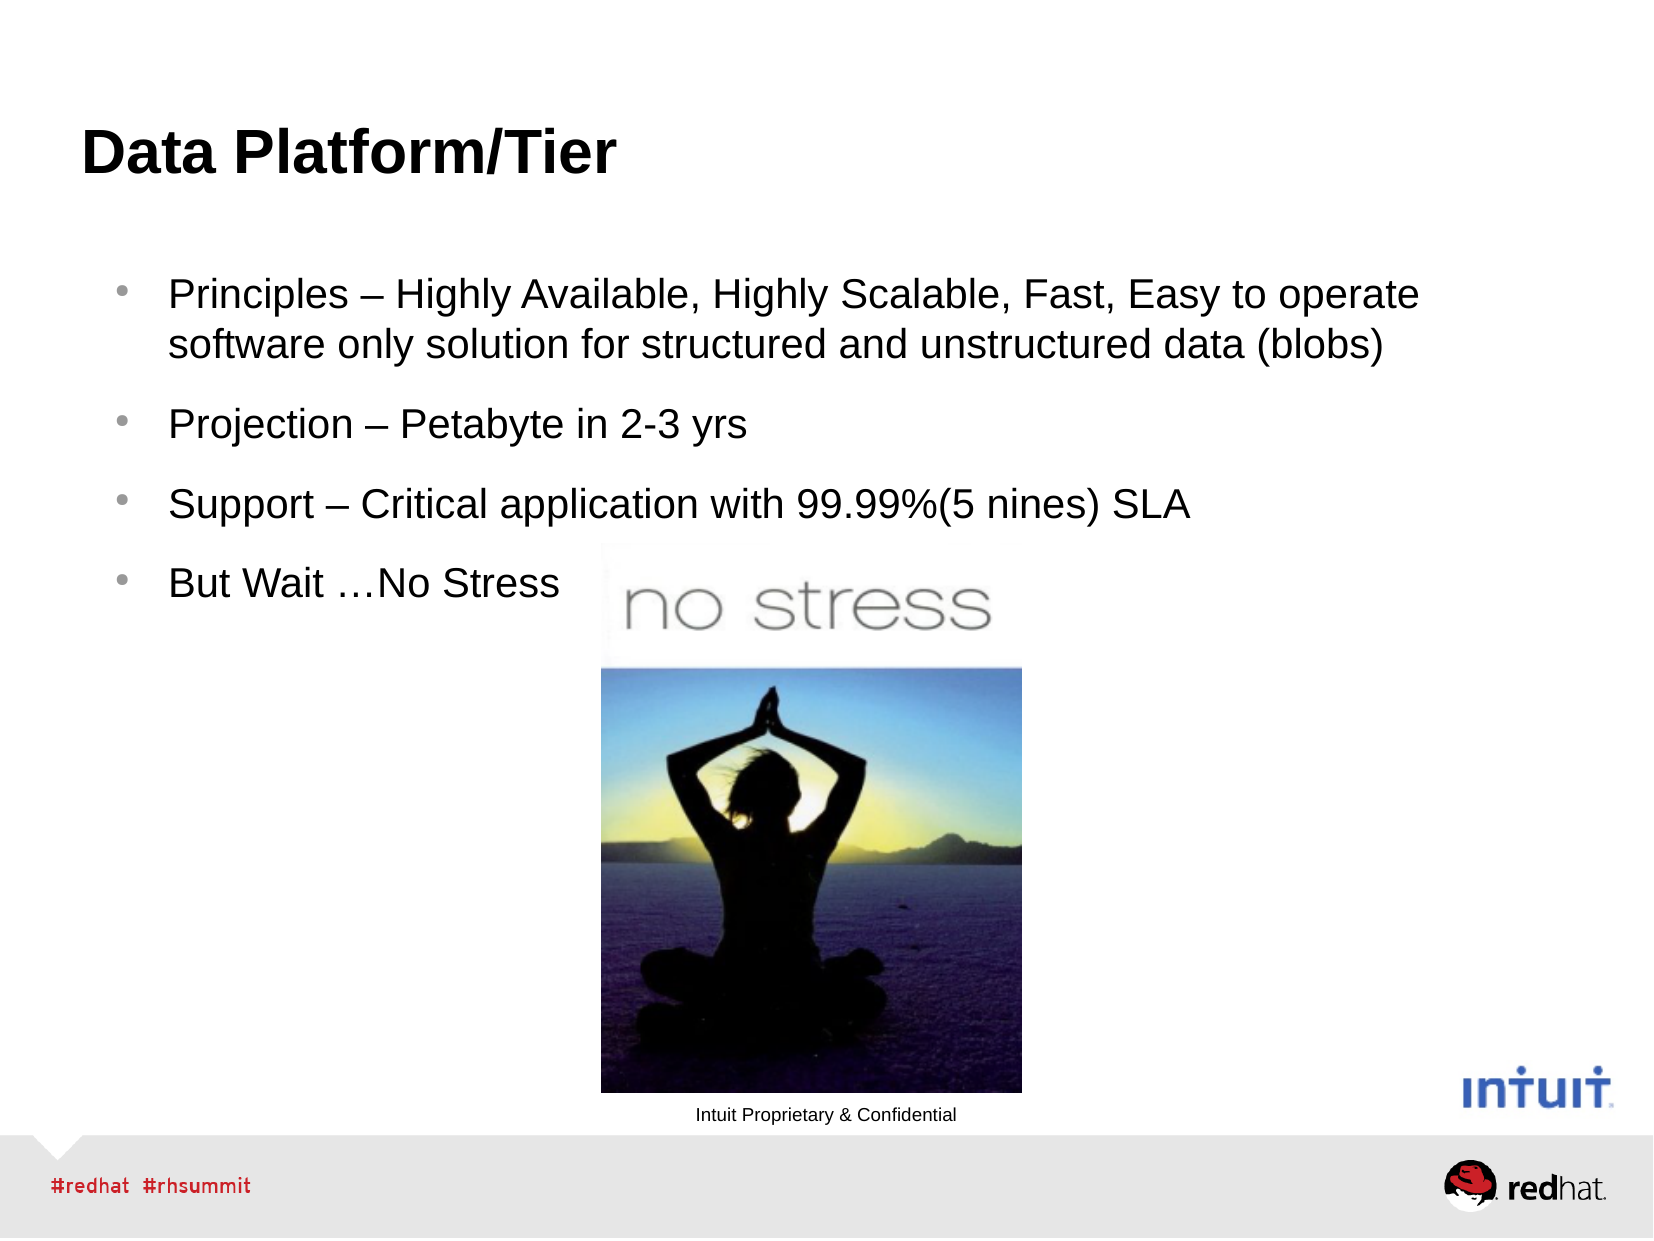

# Data Platform/Tier
Principles – Highly Available, Highly Scalable, Fast, Easy to operate software only solution for structured and unstructured data (blobs)
Projection – Petabyte in 2-3 yrs
Support – Critical application with 99.99%(5 nines) SLA
But Wait …No Stress